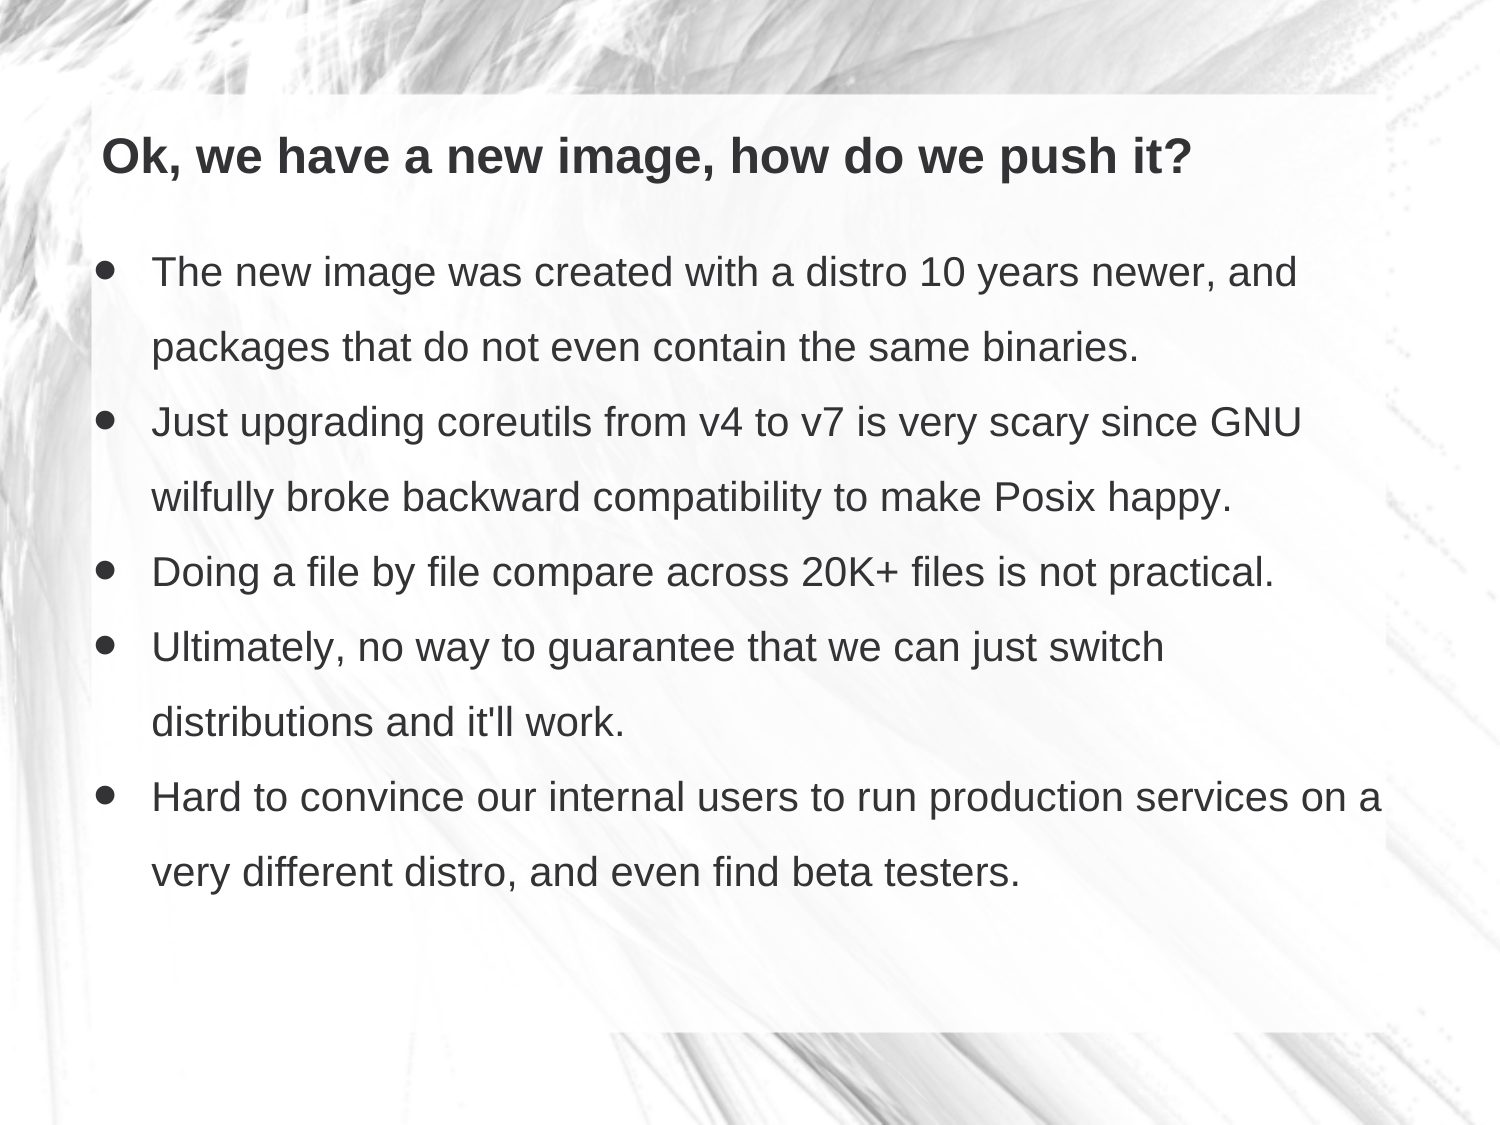

# Ok, we have a new image, how do we push it?
The new image was created with a distro 10 years newer, and packages that do not even contain the same binaries.
Just upgrading coreutils from v4 to v7 is very scary since GNU wilfully broke backward compatibility to make Posix happy.
Doing a file by file compare across 20K+ files is not practical.
Ultimately, no way to guarantee that we can just switch distributions and it'll work.
Hard to convince our internal users to run production services on a very different distro, and even find beta testers.